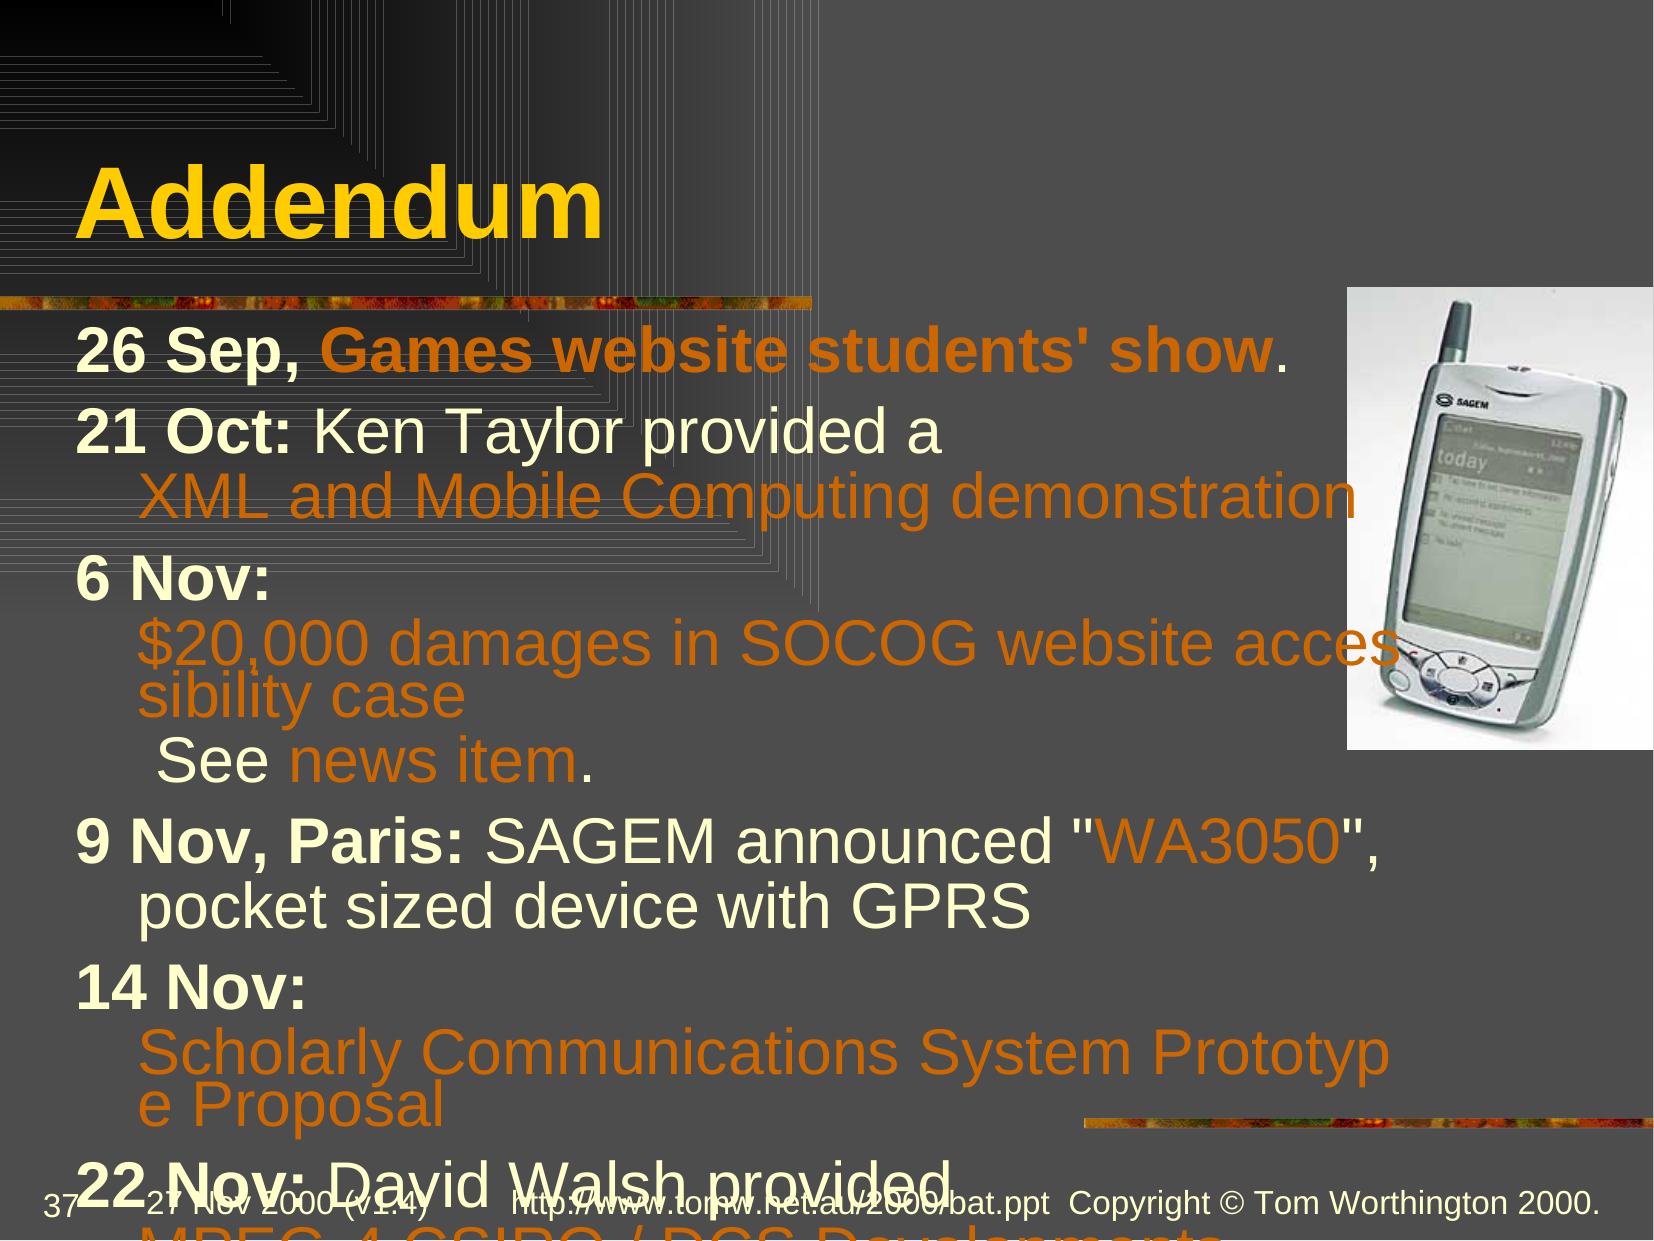

# Addendum
26 Sep, Games website students' show.
21 Oct: Ken Taylor provided a XML and Mobile Computing demonstration
6 Nov: $20,000 damages in SOCOG website accessibility case See news item.
9 Nov, Paris: SAGEM announced "WA3050", pocket sized device with GPRS
14 Nov: Scholarly Communications System Prototype Proposal
22 Nov: David Walsh provided MPEG-4 CSIRO / DCS Developments
27 Nov 2000 (v1.4)
http://www.tomw.net.au/2000/bat.ppt Copyright © Tom Worthington 2000.
37